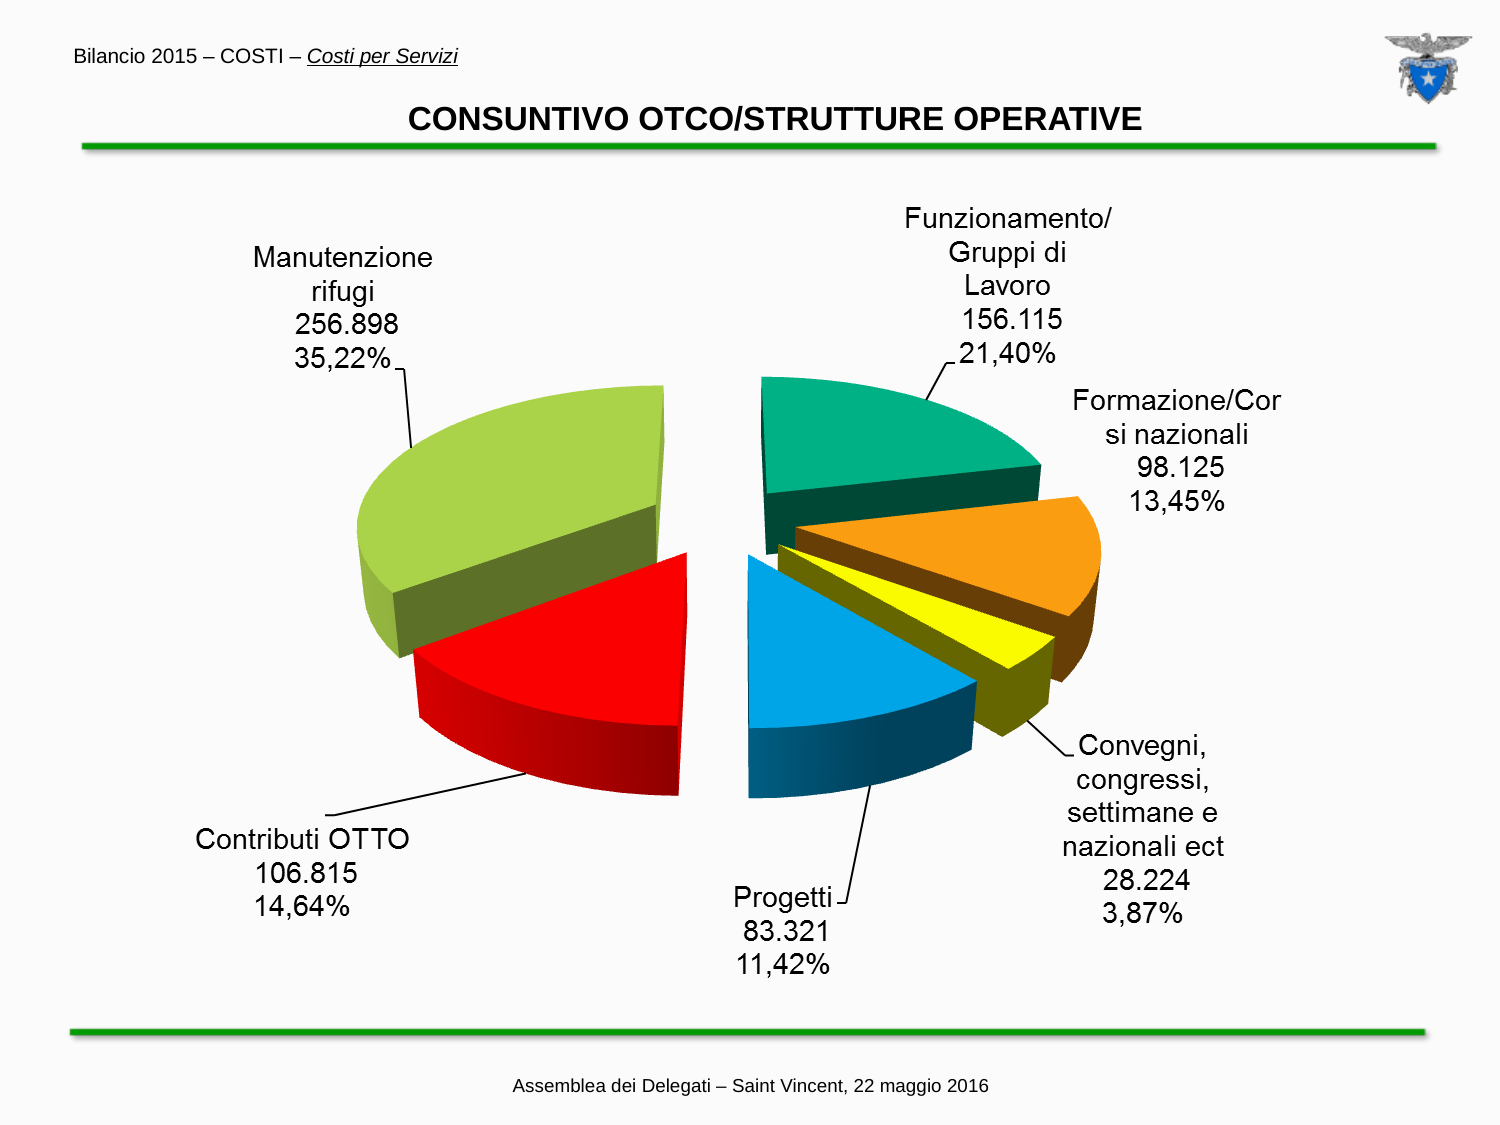

Bilancio 2015 – COSTI – Costi per Servizi
CONSUNTIVO OTCO/STRUTTURE OPERATIVE
Assemblea dei Delegati – Saint Vincent, 22 maggio 2016